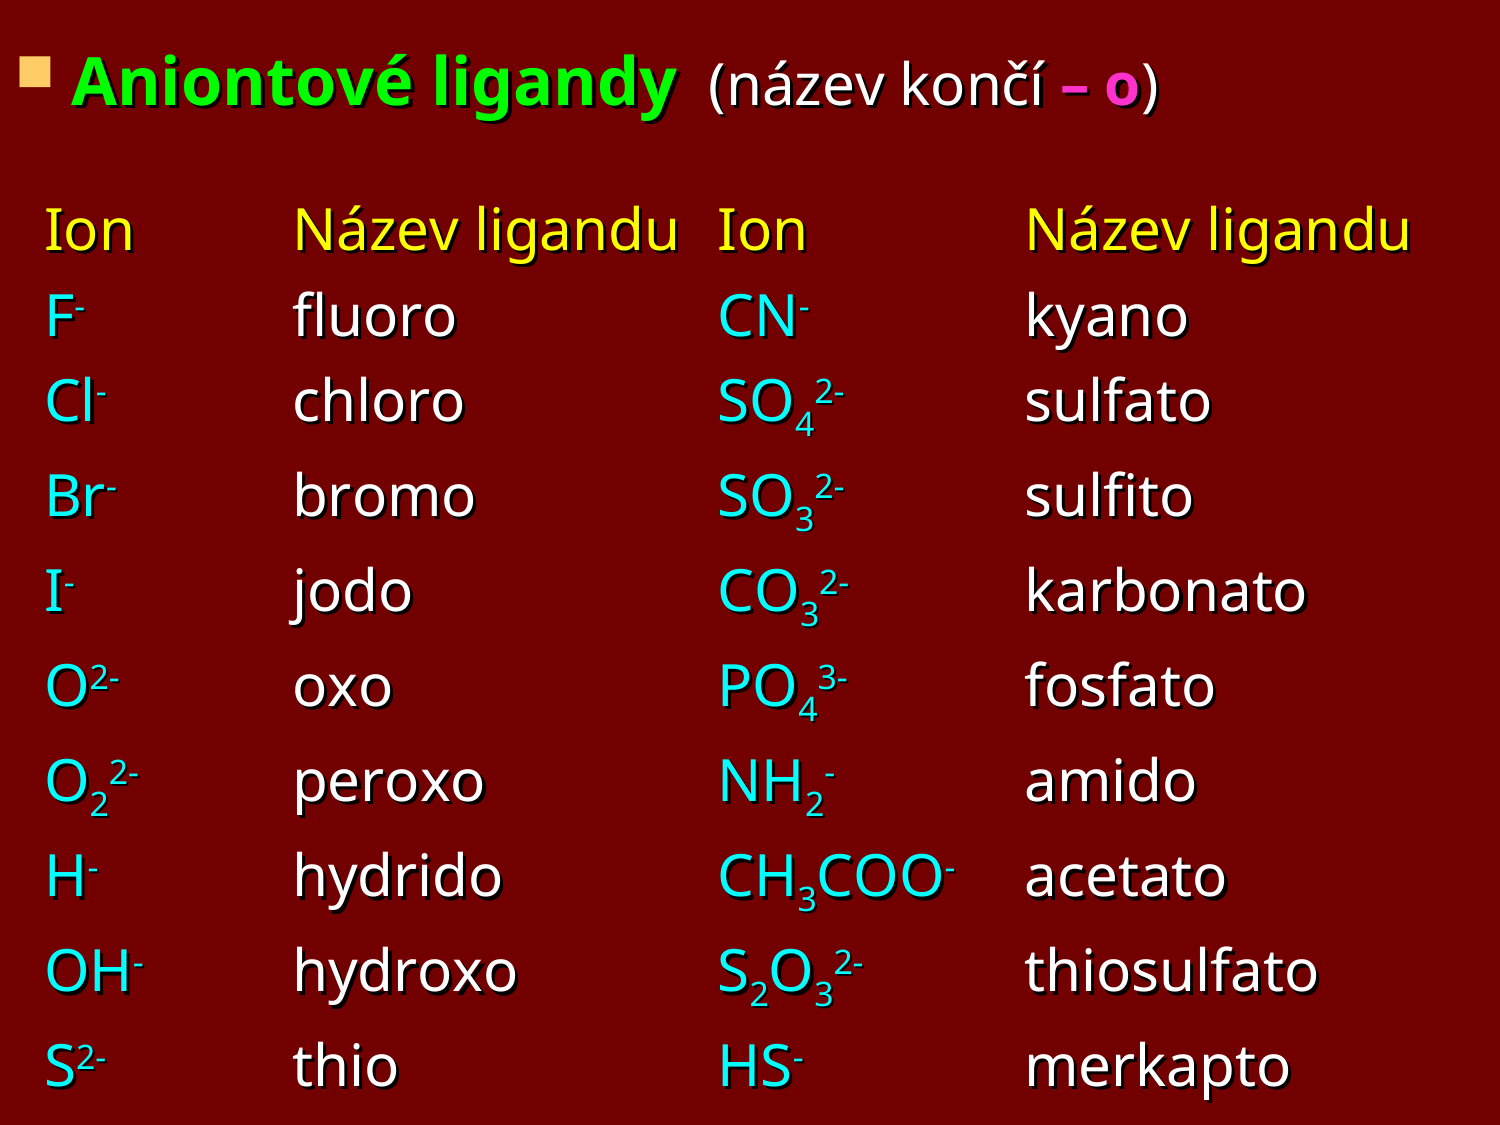

#
Aniontové ligandy (název končí – o)
| Ion | Název ligandu | Ion | Název ligandu |
| --- | --- | --- | --- |
| F- | fluoro | CN- | kyano |
| Cl- | chloro | SO42- | sulfato |
| Br- | bromo | SO32- | sulfito |
| I- | jodo | CO32- | karbonato |
| O2- | oxo | PO43- | fosfato |
| O22- | peroxo | NH2- | amido |
| H- | hydrido | CH3COO- | acetato |
| OH- | hydroxo | S2O32- | thiosulfato |
| S2- | thio | HS- | merkapto |